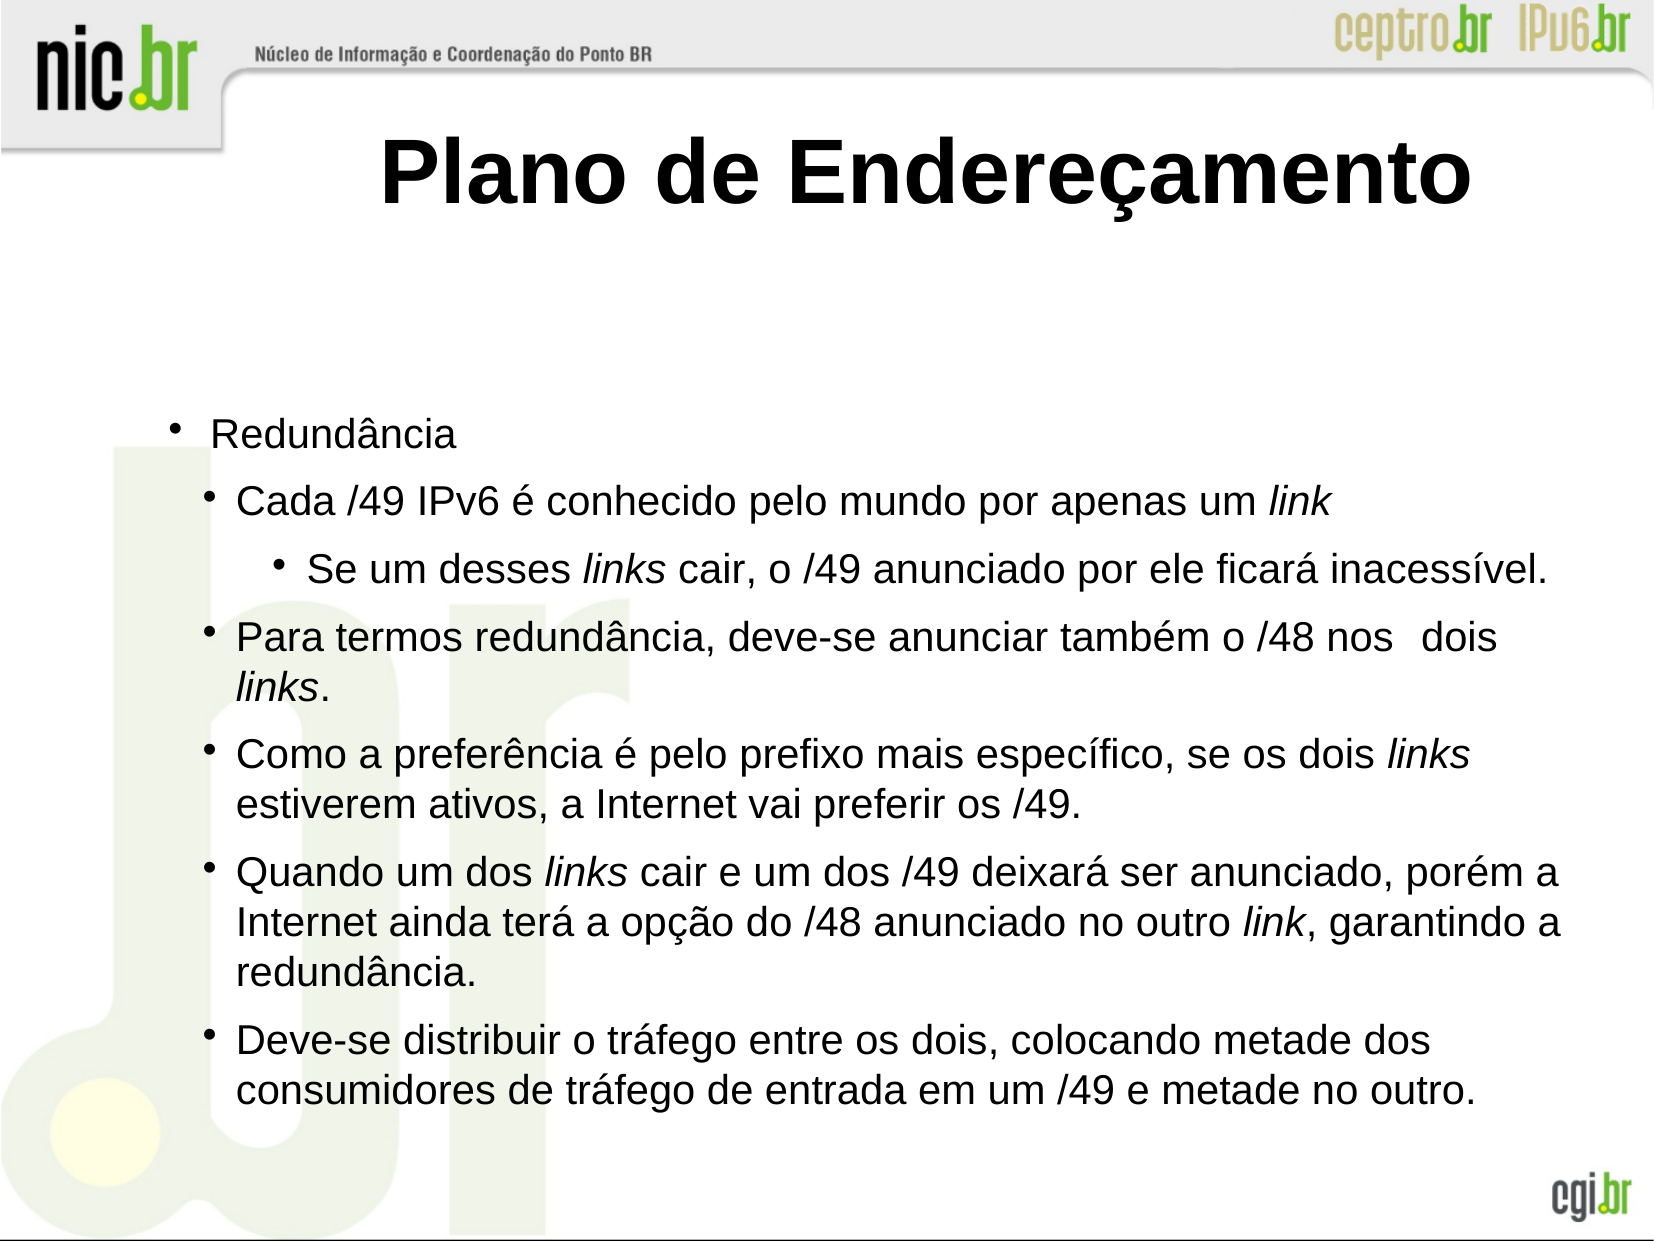

Plano de Endereçamento
 Redundância
Cada /49 IPv6 é conhecido pelo mundo por apenas um link
Se um desses links cair, o /49 anunciado por ele ficará inacessível.
Para termos redundância, deve-se anunciar também o /48 nos 	dois links.
Como a preferência é pelo prefixo mais específico, se os dois links estiverem ativos, a Internet vai preferir os /49.
Quando um dos links cair e um dos /49 deixará ser anunciado, porém a Internet ainda terá a opção do /48 anunciado no outro link, garantindo a redundância.
Deve-se distribuir o tráfego entre os dois, colocando metade dos consumidores de tráfego de entrada em um /49 e metade no outro.